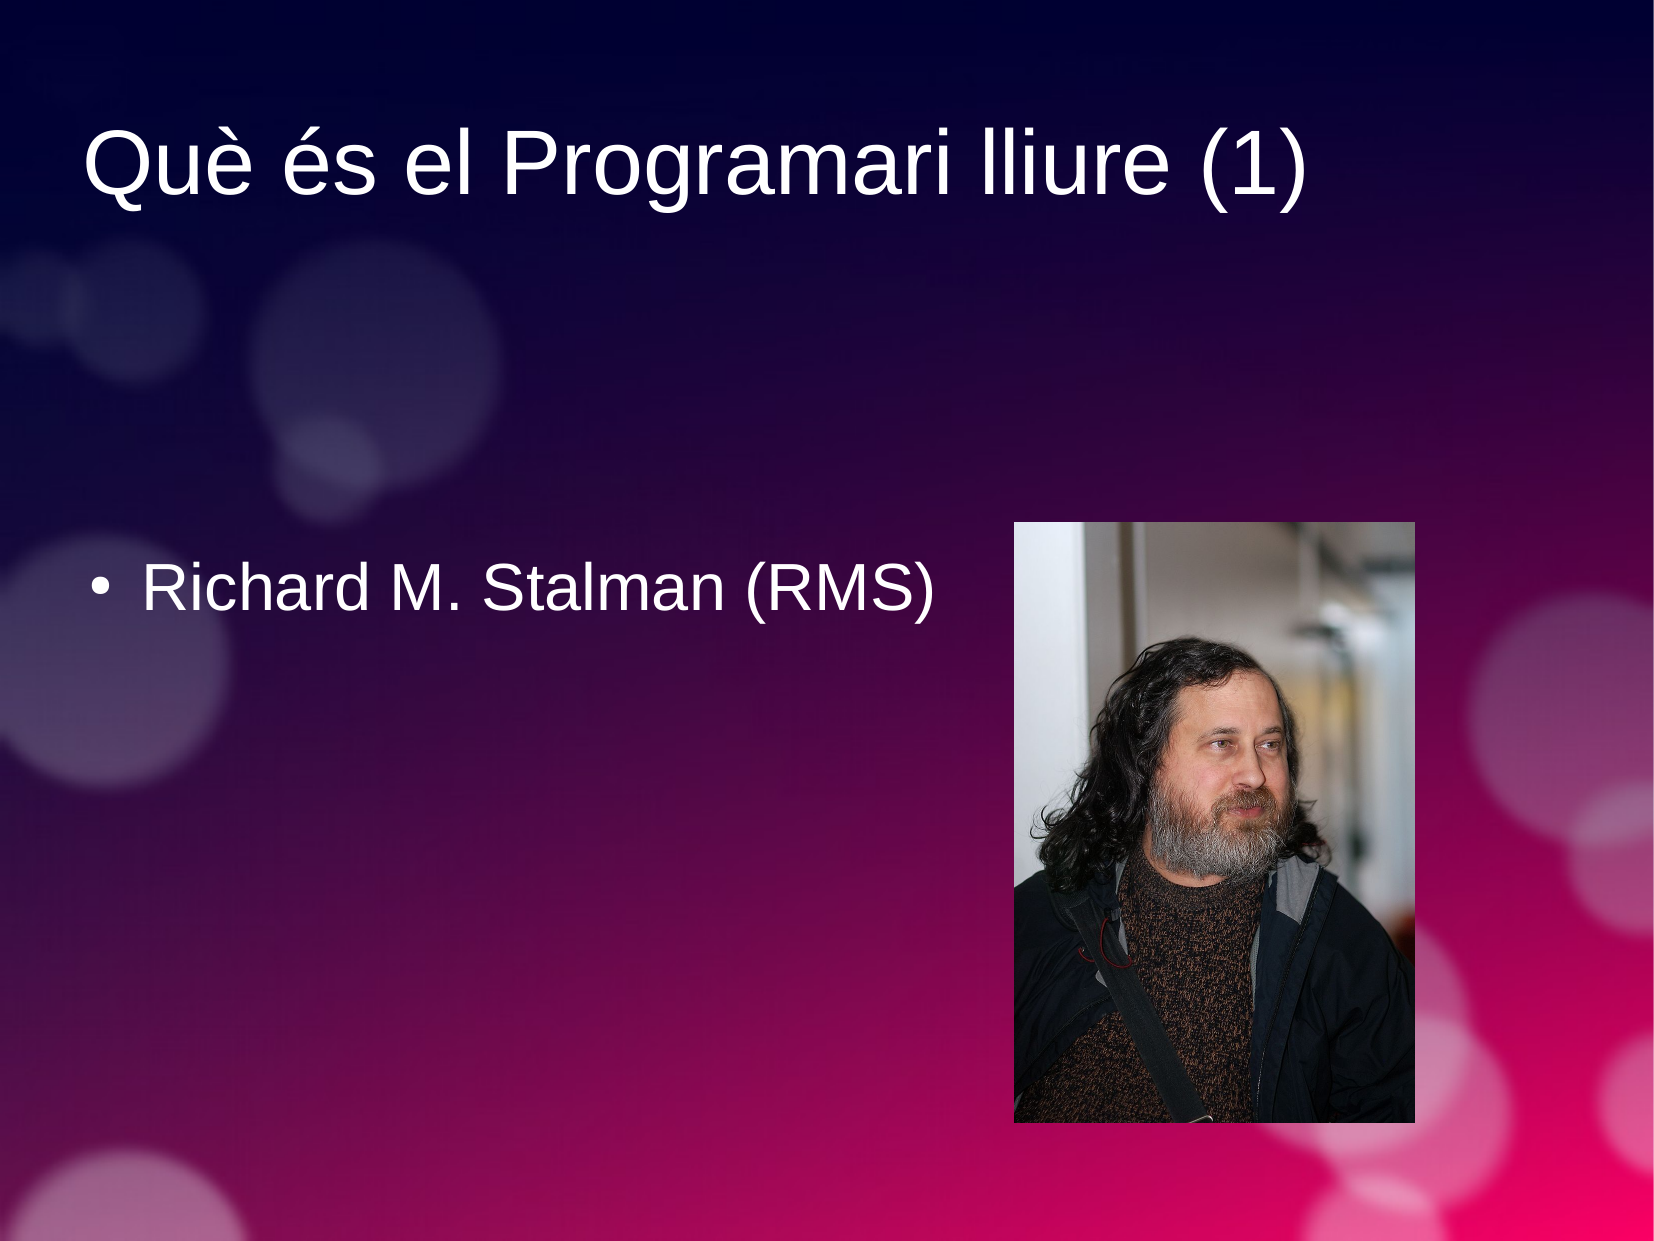

# Què és el Programari lliure (1)
Richard M. Stalman (RMS)